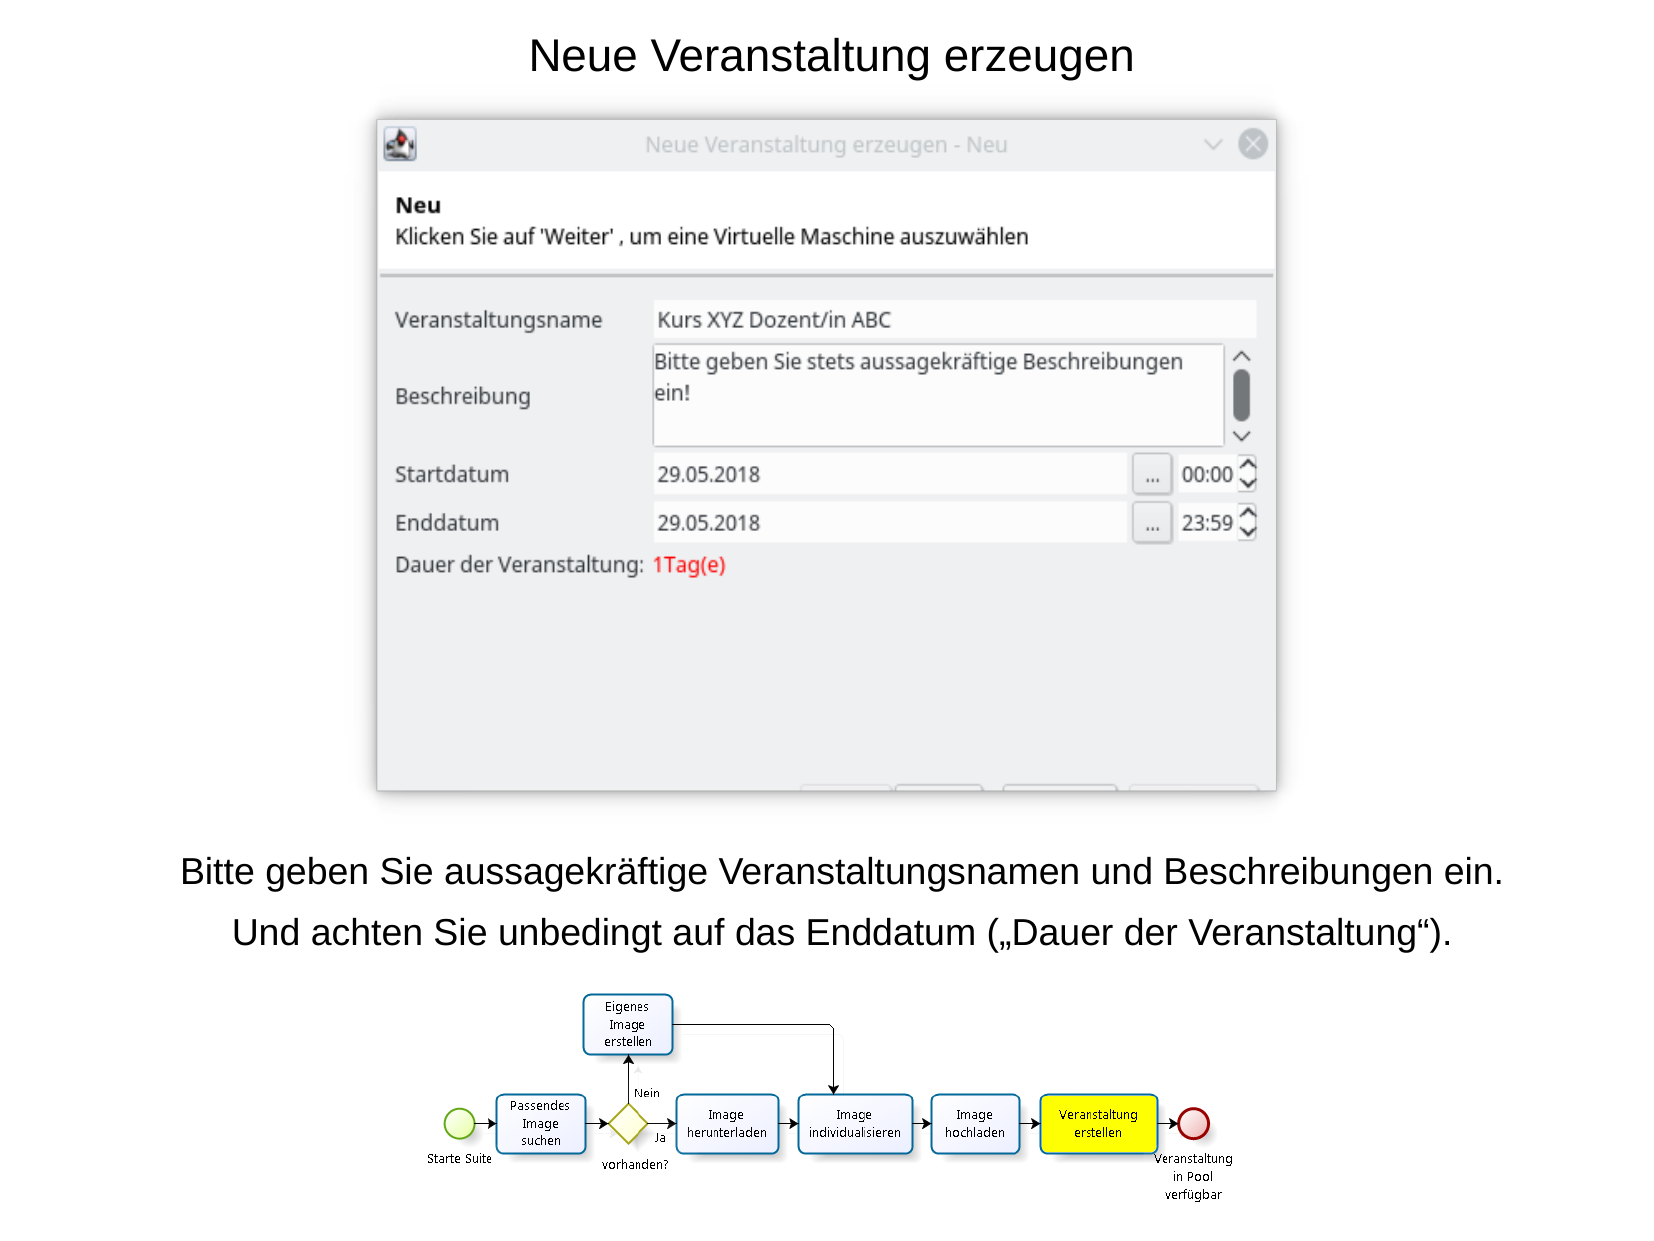

# Neue Veranstaltung erzeugen
Bitte geben Sie aussagekräftige Veranstaltungsnamen und Beschreibungen ein.
Und achten Sie unbedingt auf das Enddatum („Dauer der Veranstaltung“).